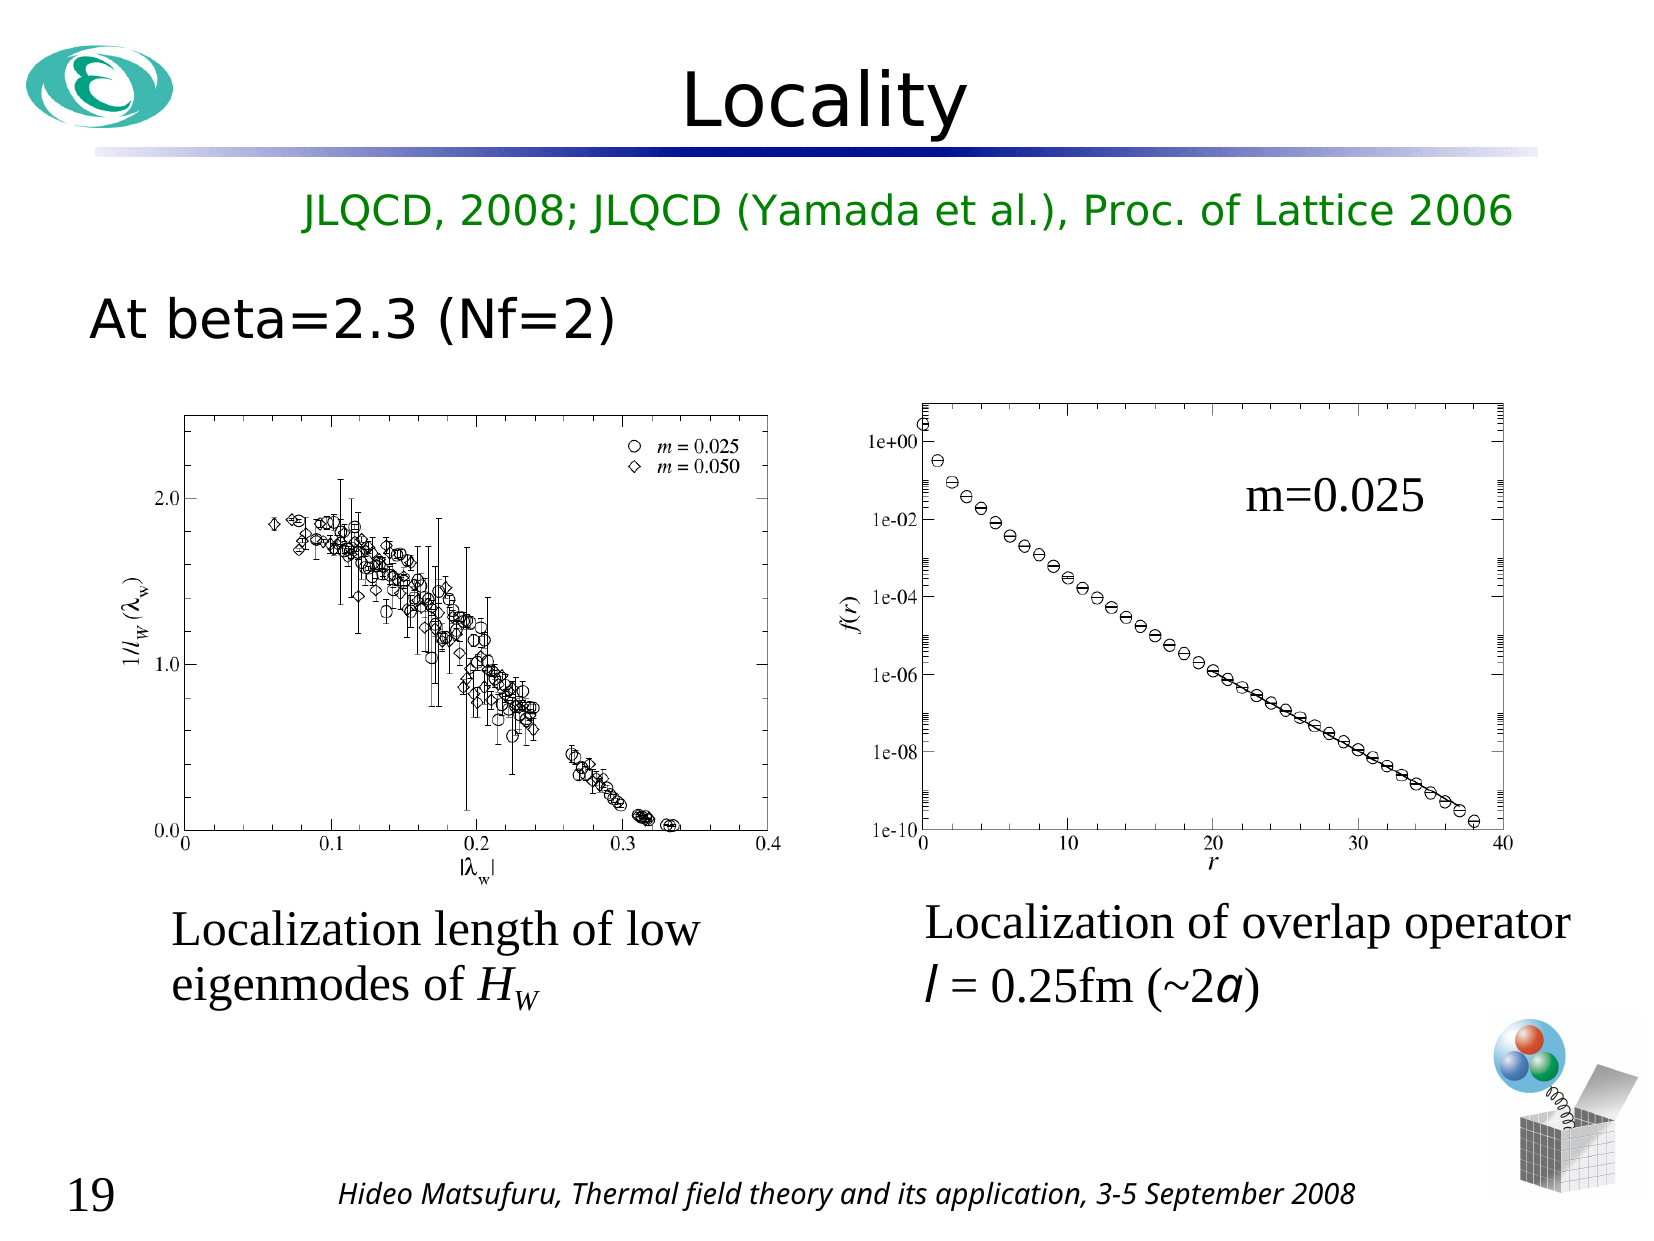

# Locality
 JLQCD, 2008; JLQCD (Yamada et al.), Proc. of Lattice 2006
At beta=2.3 (Nf=2)
m=0.025
Localization of overlap operator
l = 0.25fm (~2a)
Localization length of low
eigenmodes of HW